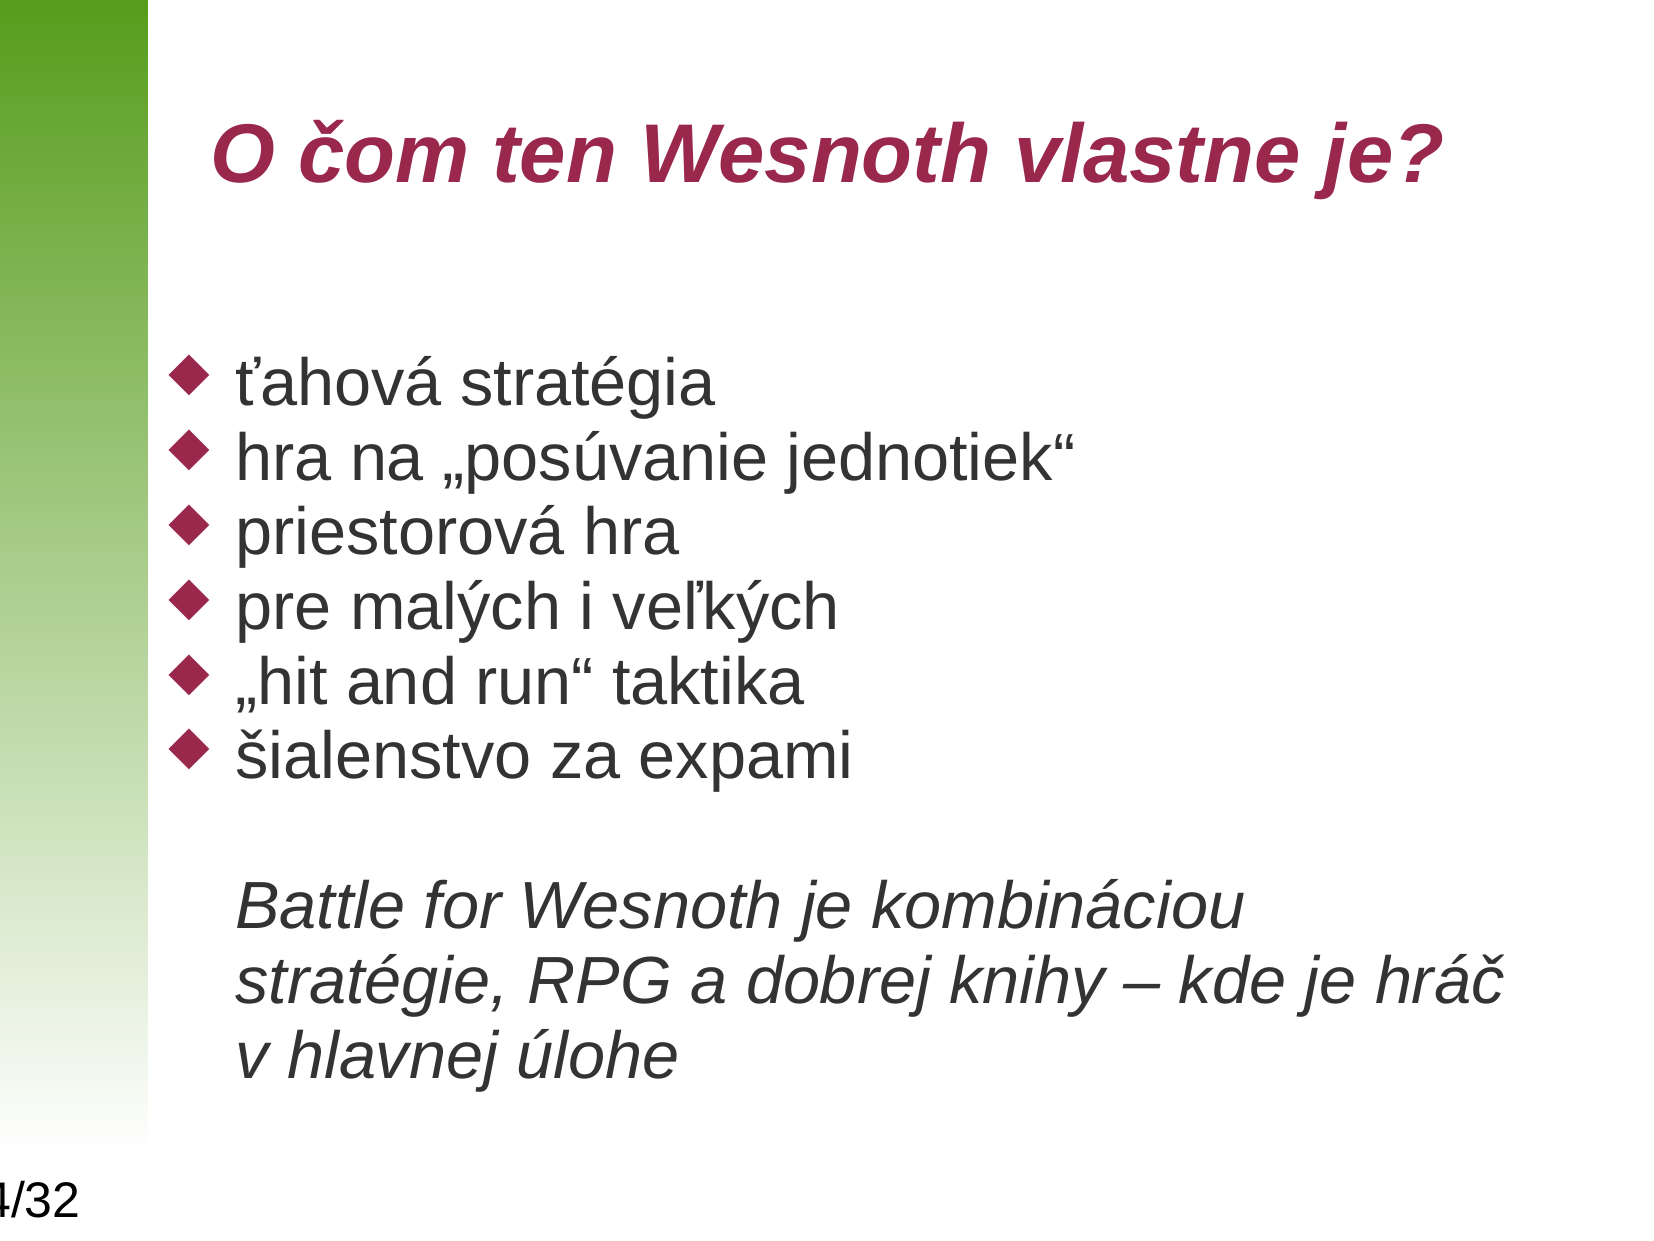

# O čom ten Wesnoth vlastne je?
ťahová stratégia
hra na „posúvanie jednotiek“
priestorová hra
pre malých i veľkých
„hit and run“ taktika
šialenstvo za expami
Battle for Wesnoth je kombináciou stratégie, RPG a dobrej knihy – kde je hráč v hlavnej úlohe